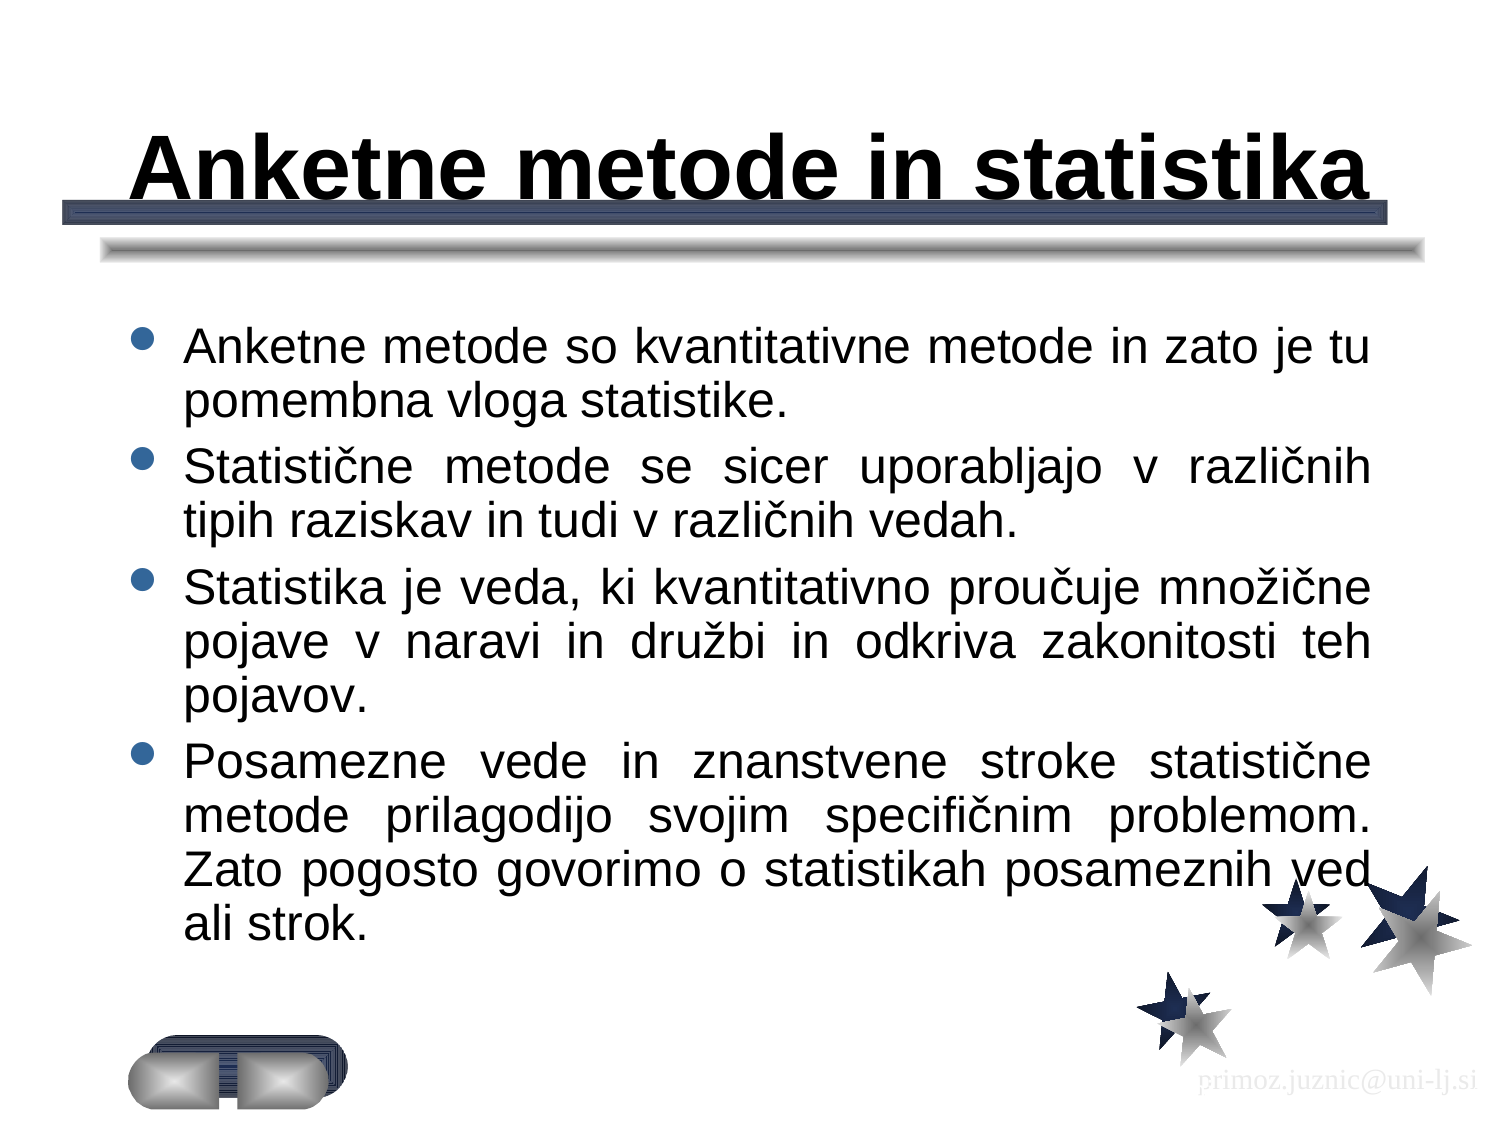

# Anketne metode in statistika
Anketne metode so kvantitativne metode in zato je tu pomembna vloga statistike.
Statistične metode se sicer uporabljajo v različnih tipih raziskav in tudi v različnih vedah.
Statistika je veda, ki kvantitativno proučuje množične pojave v naravi in družbi in odkriva zakonitosti teh pojavov.
Posamezne vede in znanstvene stroke statistične metode prilagodijo svojim specifičnim problemom. Zato pogosto govorimo o statistikah posameznih ved ali strok.
Primoz Juznic, BINK, FF, Univerza v Ljubljani